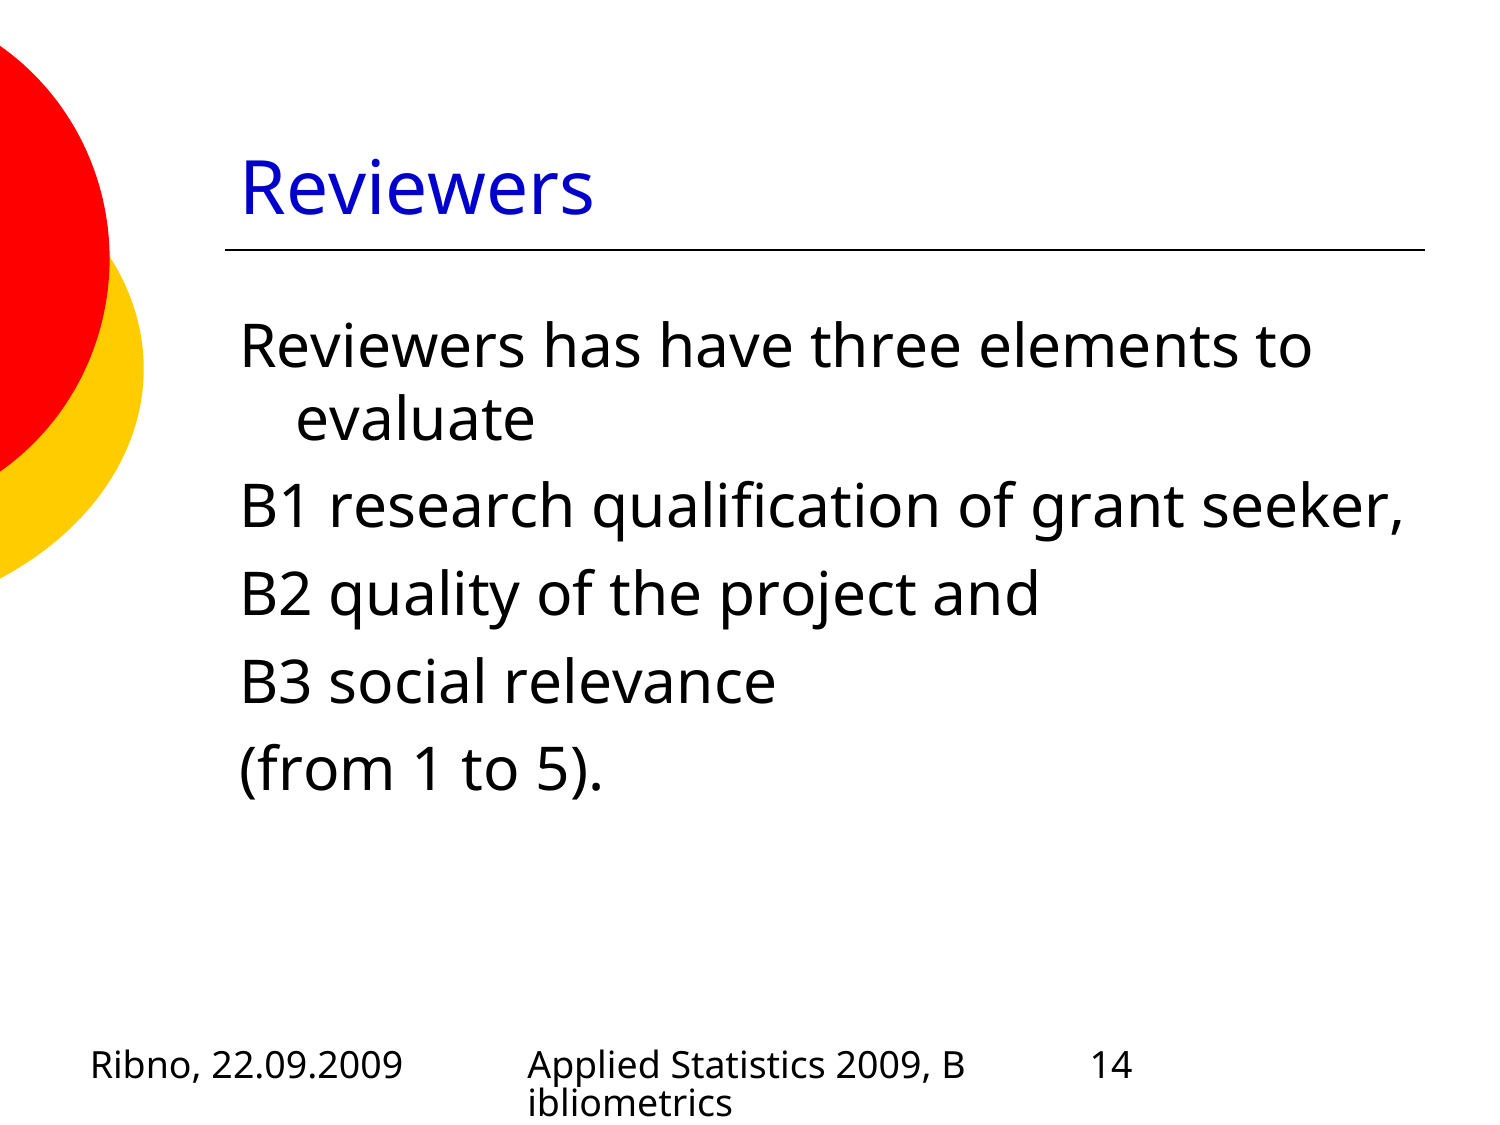

# Reviewers
Reviewers has have three elements to evaluate
B1 research qualification of grant seeker,
B2 quality of the project and
B3 social relevance
(from 1 to 5).
Ribno, 22.09.2009
Applied Statistics 2009, Bibliometrics
14